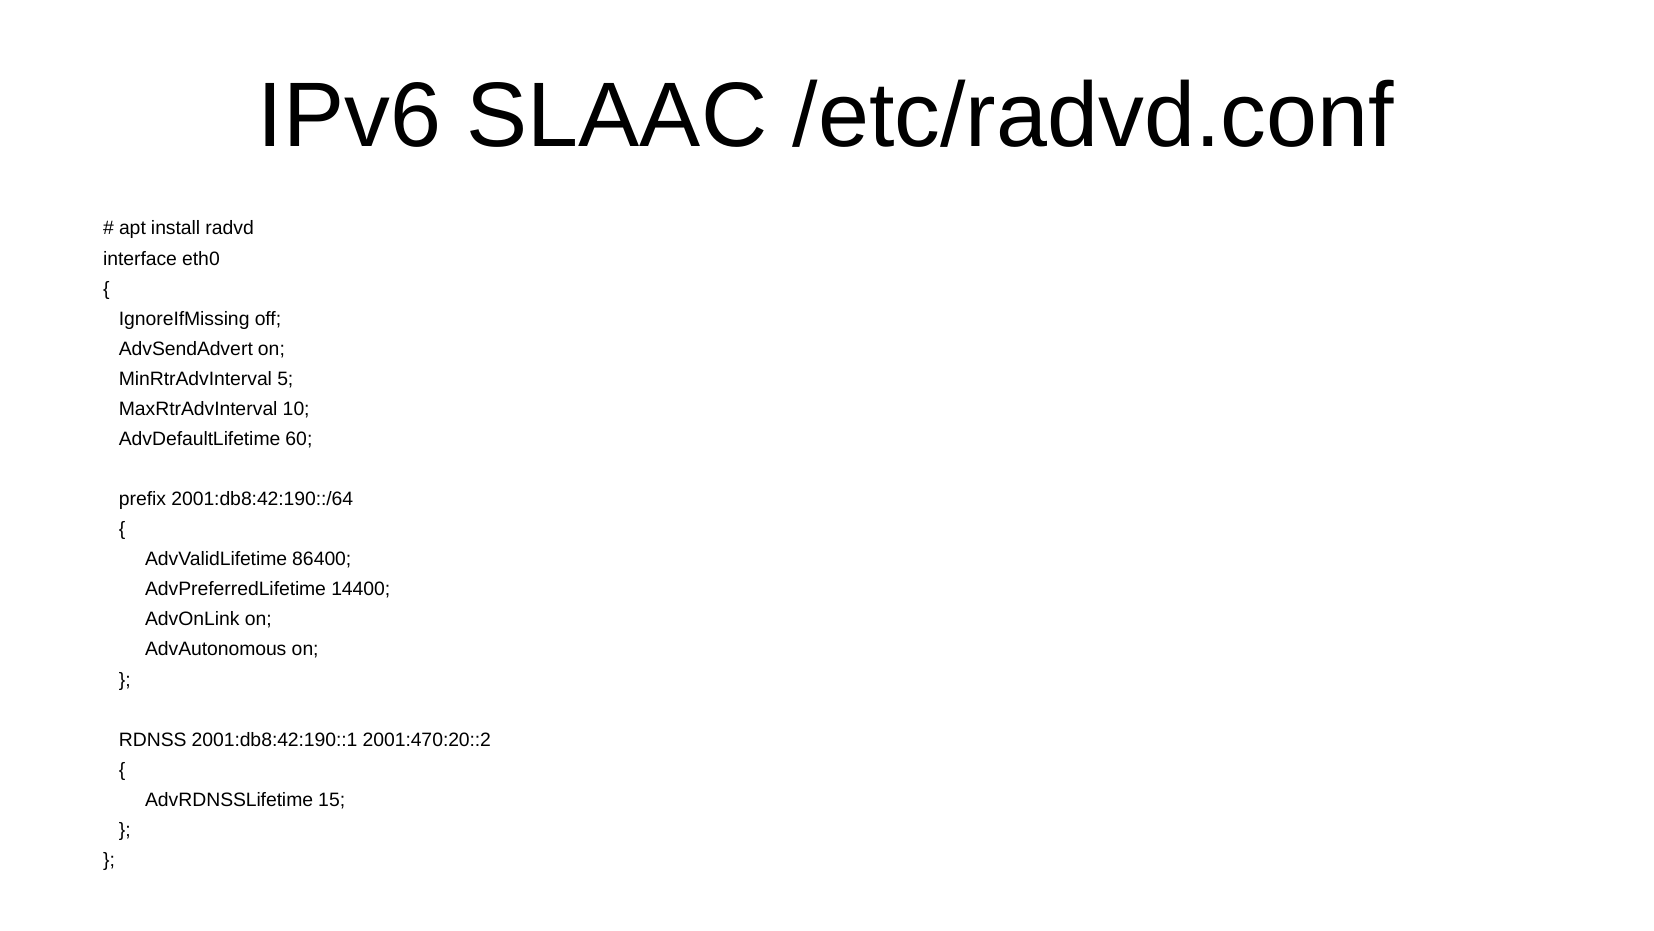

# IPv6 SLAAC /etc/radvd.conf
# apt install radvd
interface eth0
{
 IgnoreIfMissing off;
 AdvSendAdvert on;
 MinRtrAdvInterval 5;
 MaxRtrAdvInterval 10;
 AdvDefaultLifetime 60;
 prefix 2001:db8:42:190::/64
 {
 AdvValidLifetime 86400;
 AdvPreferredLifetime 14400;
 AdvOnLink on;
 AdvAutonomous on;
 };
 RDNSS 2001:db8:42:190::1 2001:470:20::2
 {
 AdvRDNSSLifetime 15;
 };
};